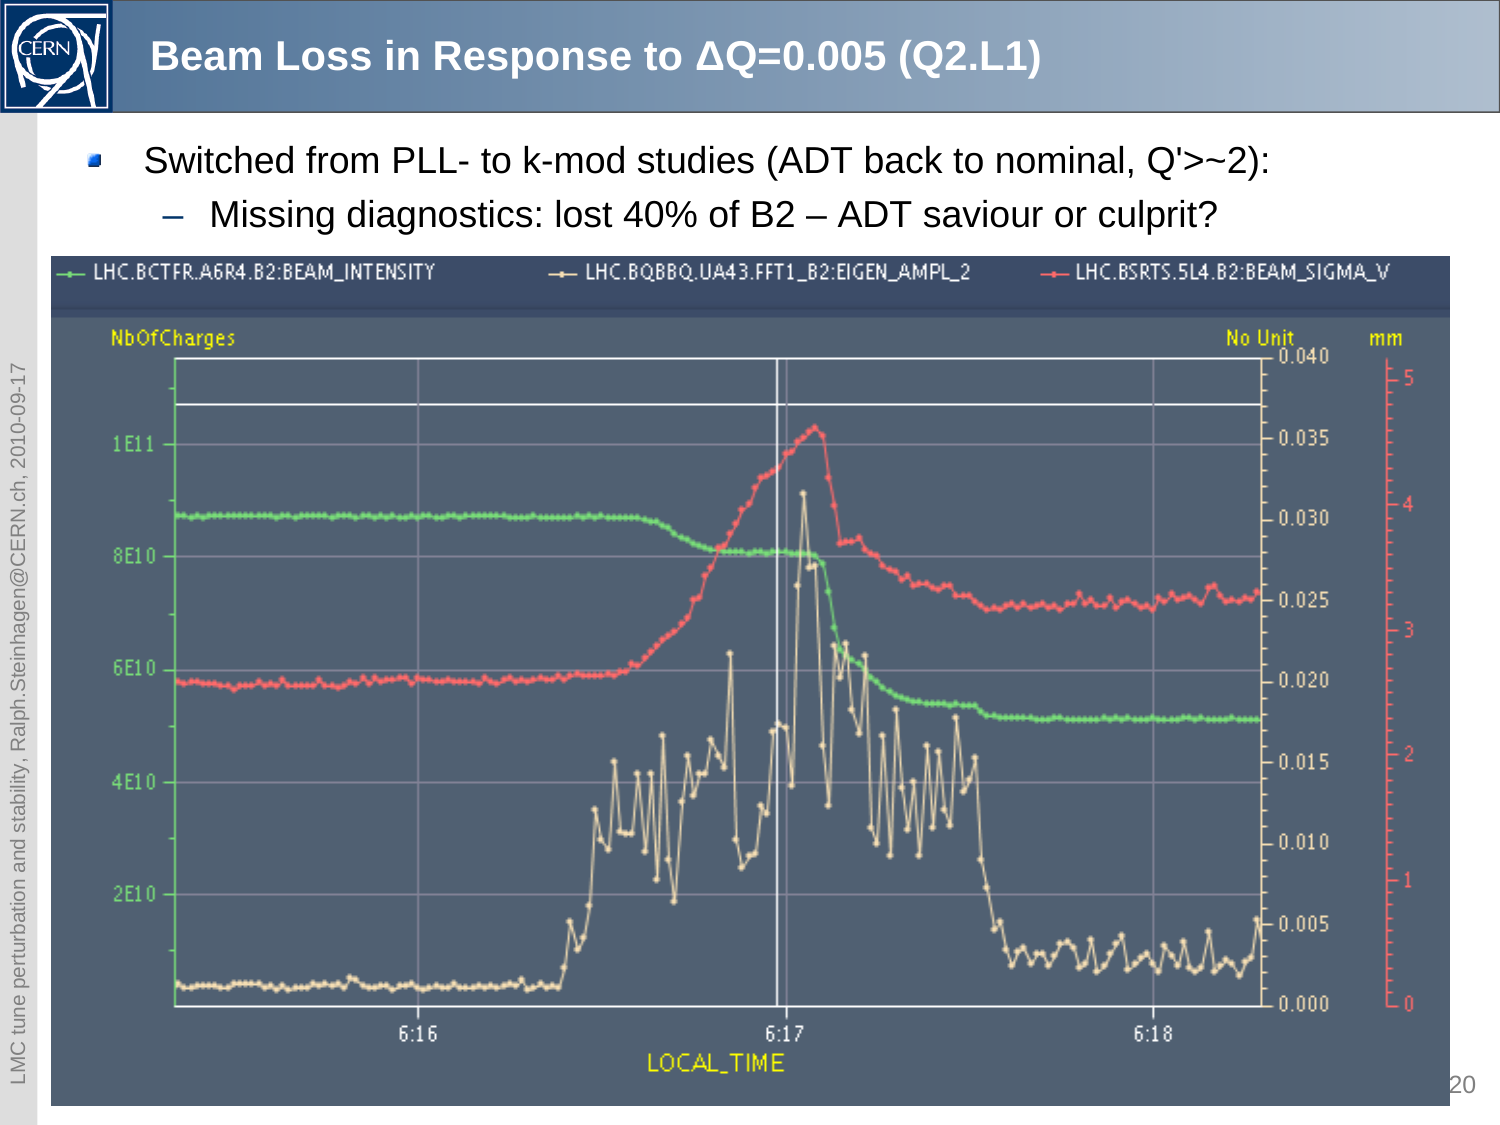

# Beam Loss in Response to ΔQ=0.005 (Q2.L1)
Switched from PLL- to k-mod studies (ADT back to nominal, Q'>~2):
Missing diagnostics: lost 40% of B2 – ADT saviour or culprit?